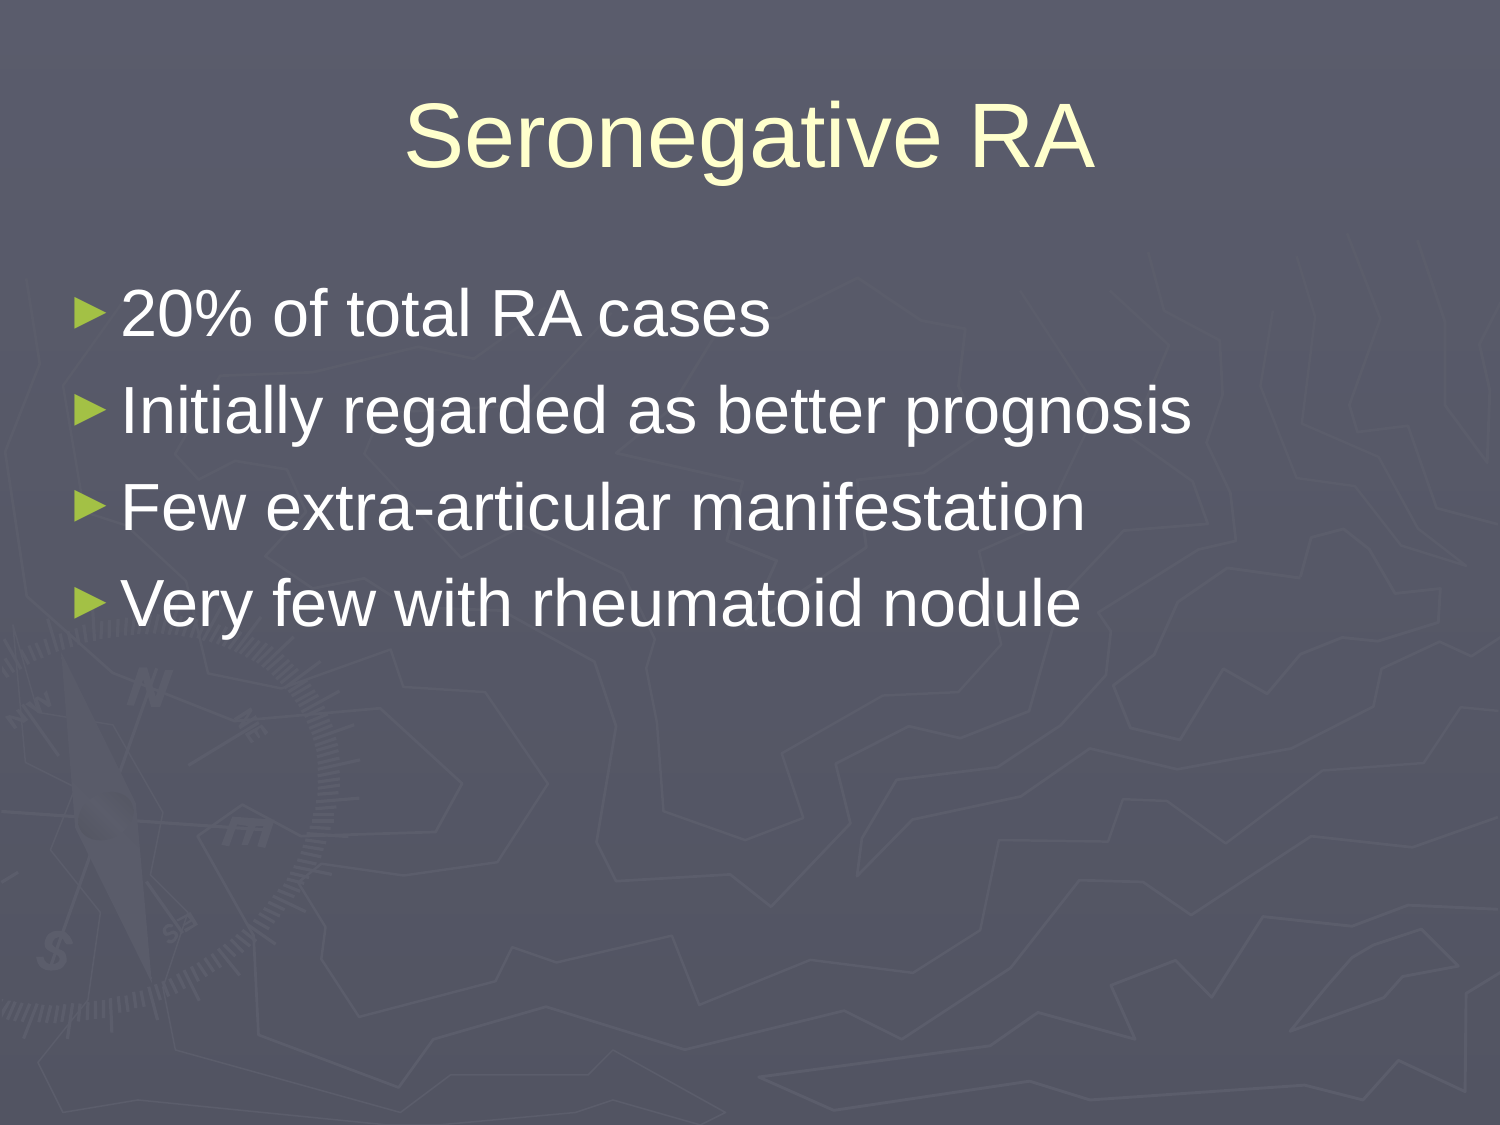

# Seronegative RA
20% of total RA cases
Initially regarded as better prognosis
Few extra-articular manifestation
Very few with rheumatoid nodule